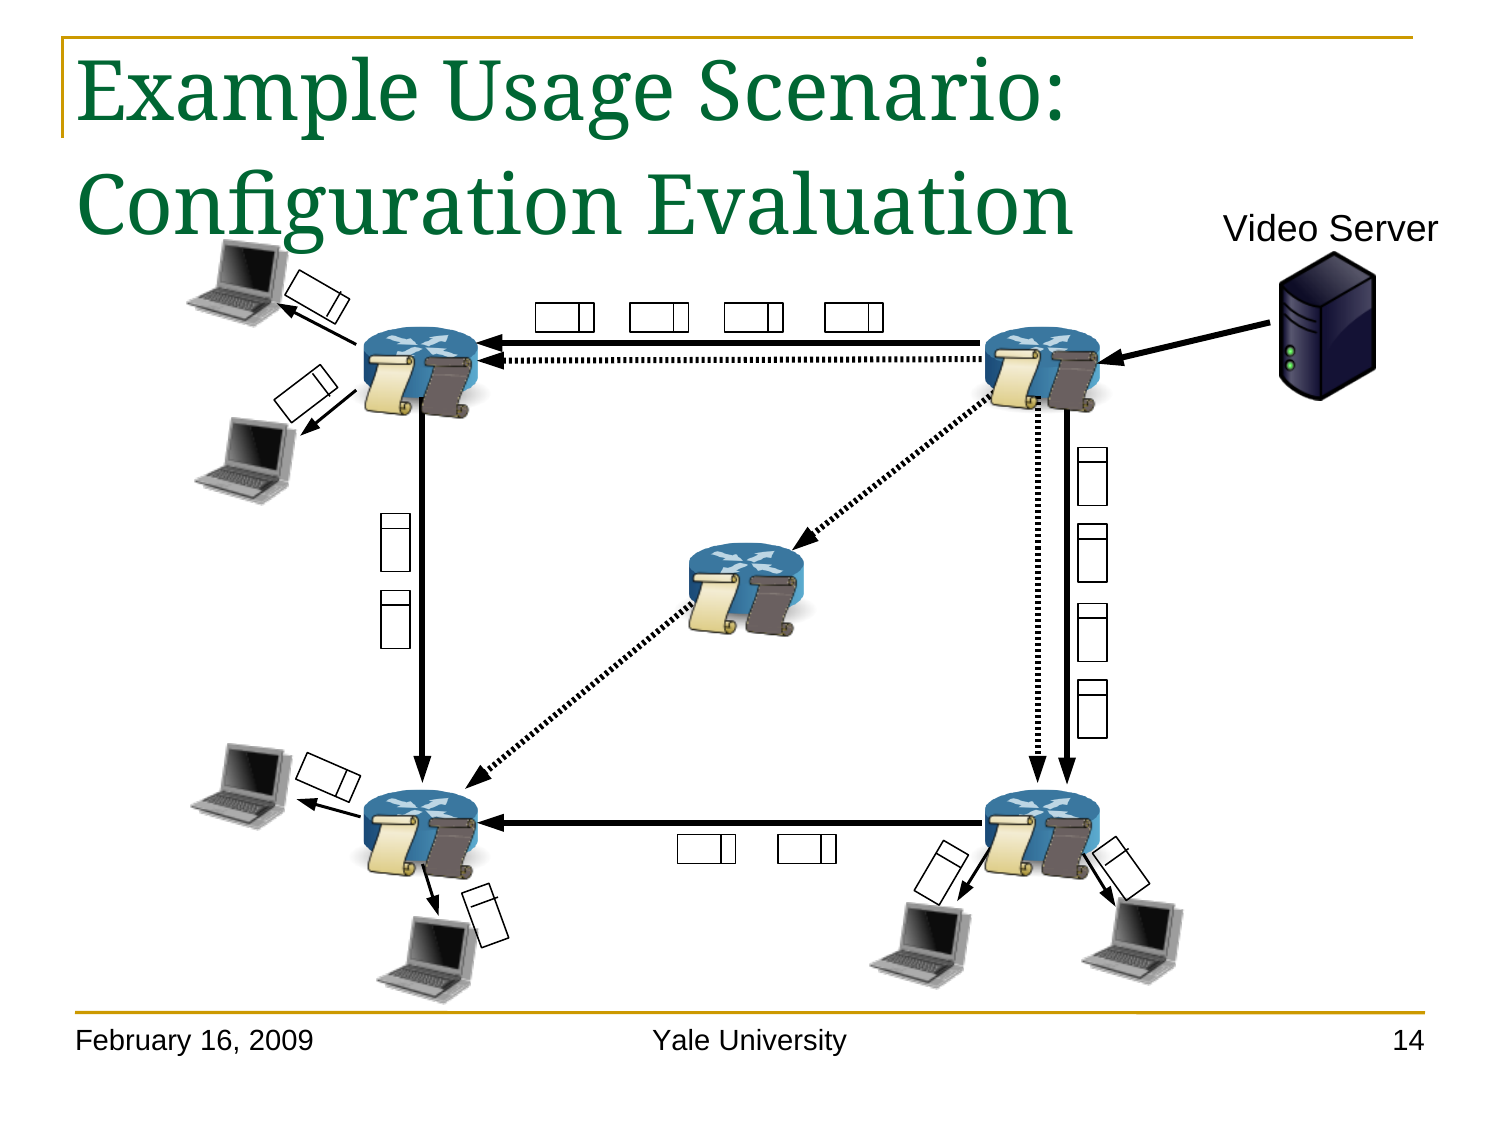

# Example Usage Scenario: Configuration Evaluation
Video Server
February 16, 2009
Yale University
14